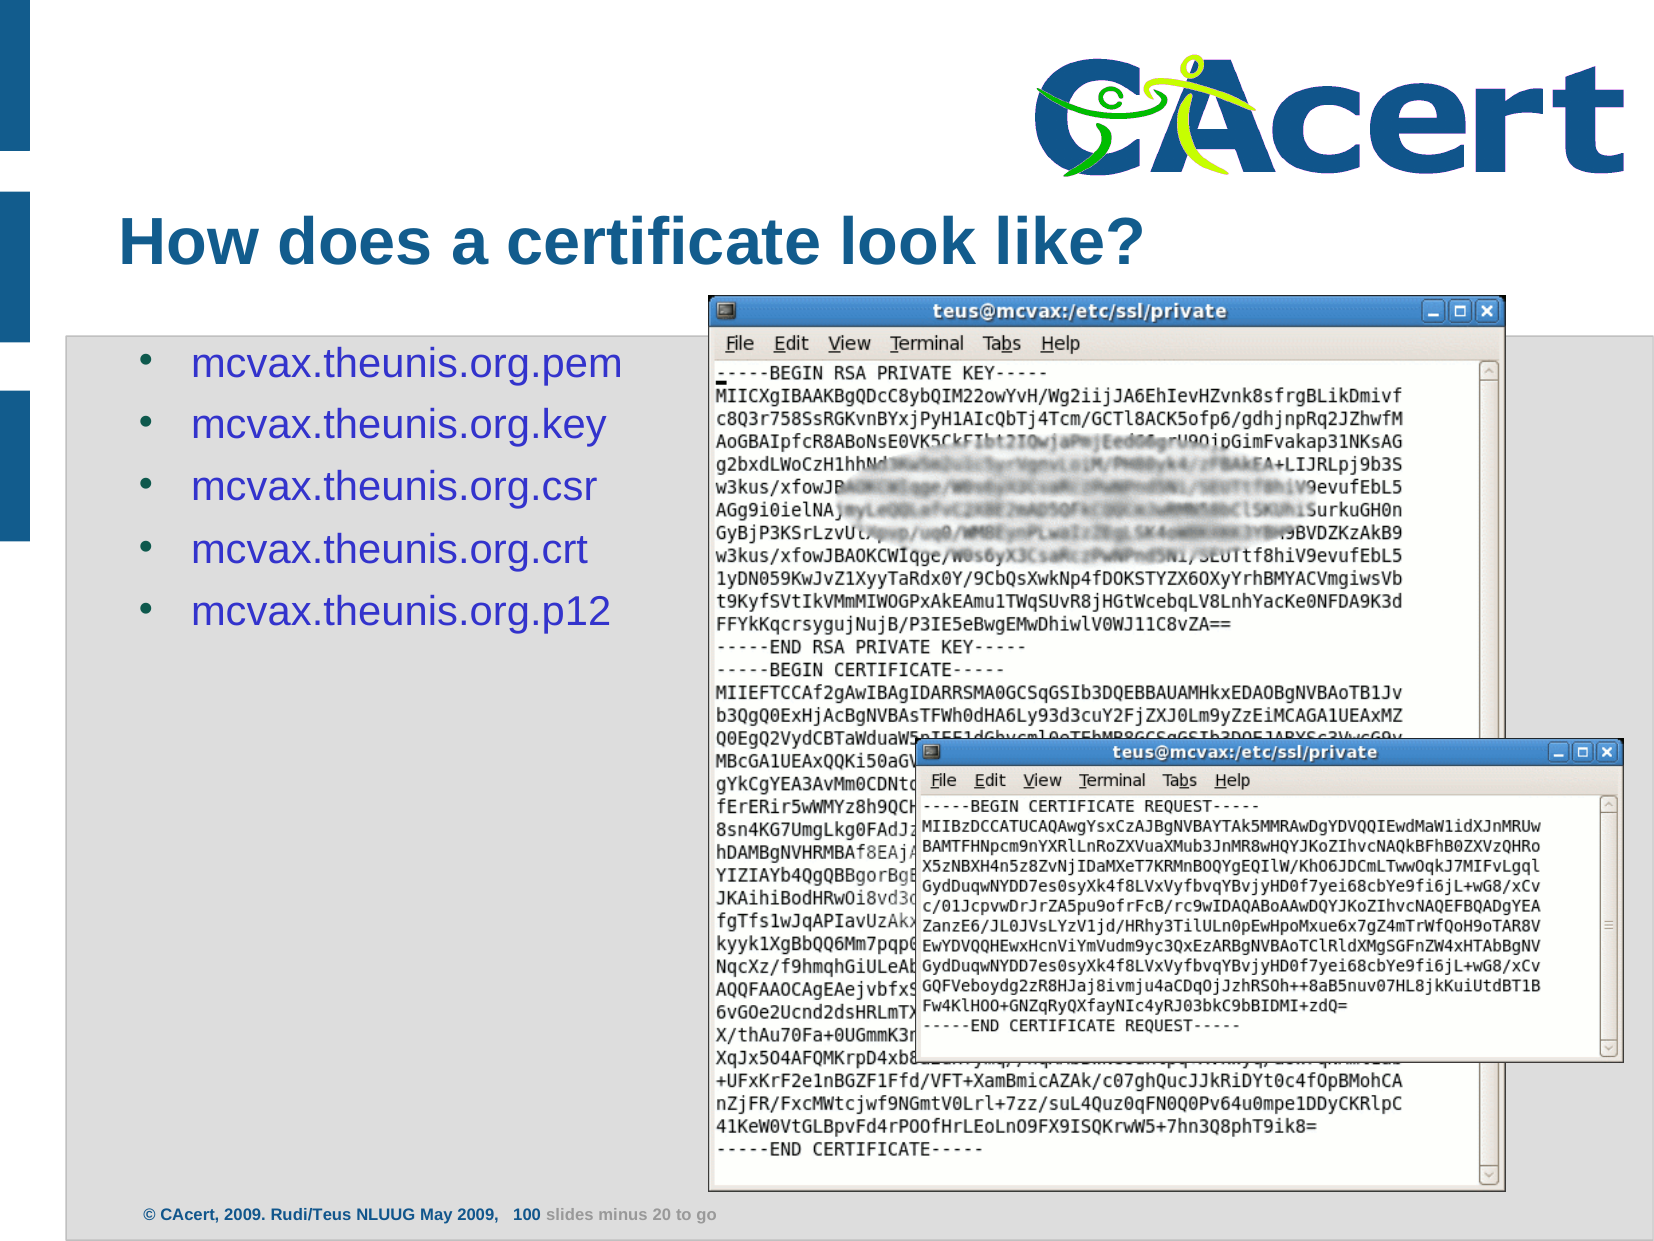

# How does a certificate look like?
mcvax.theunis.org.pem
mcvax.theunis.org.key
mcvax.theunis.org.csr
mcvax.theunis.org.crt
mcvax.theunis.org.p12